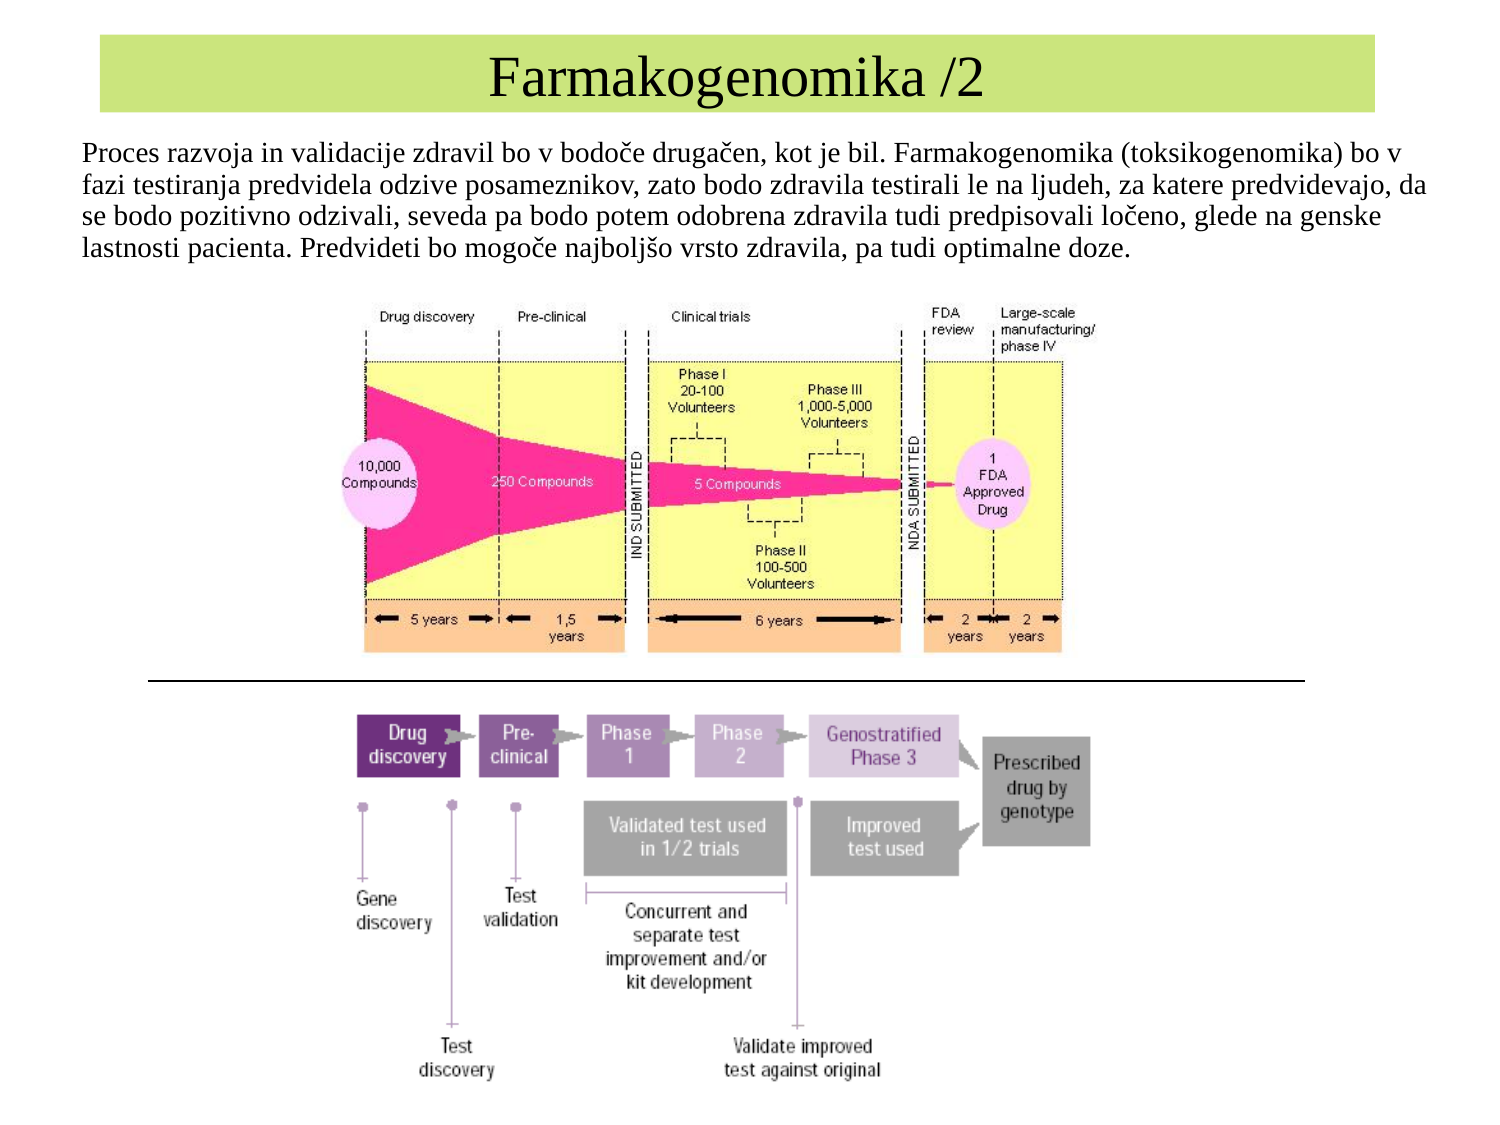

# Farmakogenomika /2
Proces razvoja in validacije zdravil bo v bodoče drugačen, kot je bil. Farmakogenomika (toksikogenomika) bo v fazi testiranja predvidela odzive posameznikov, zato bodo zdravila testirali le na ljudeh, za katere predvidevajo, da se bodo pozitivno odzivali, seveda pa bodo potem odobrena zdravila tudi predpisovali ločeno, glede na genske lastnosti pacienta. Predvideti bo mogoče najboljšo vrsto zdravila, pa tudi optimalne doze.